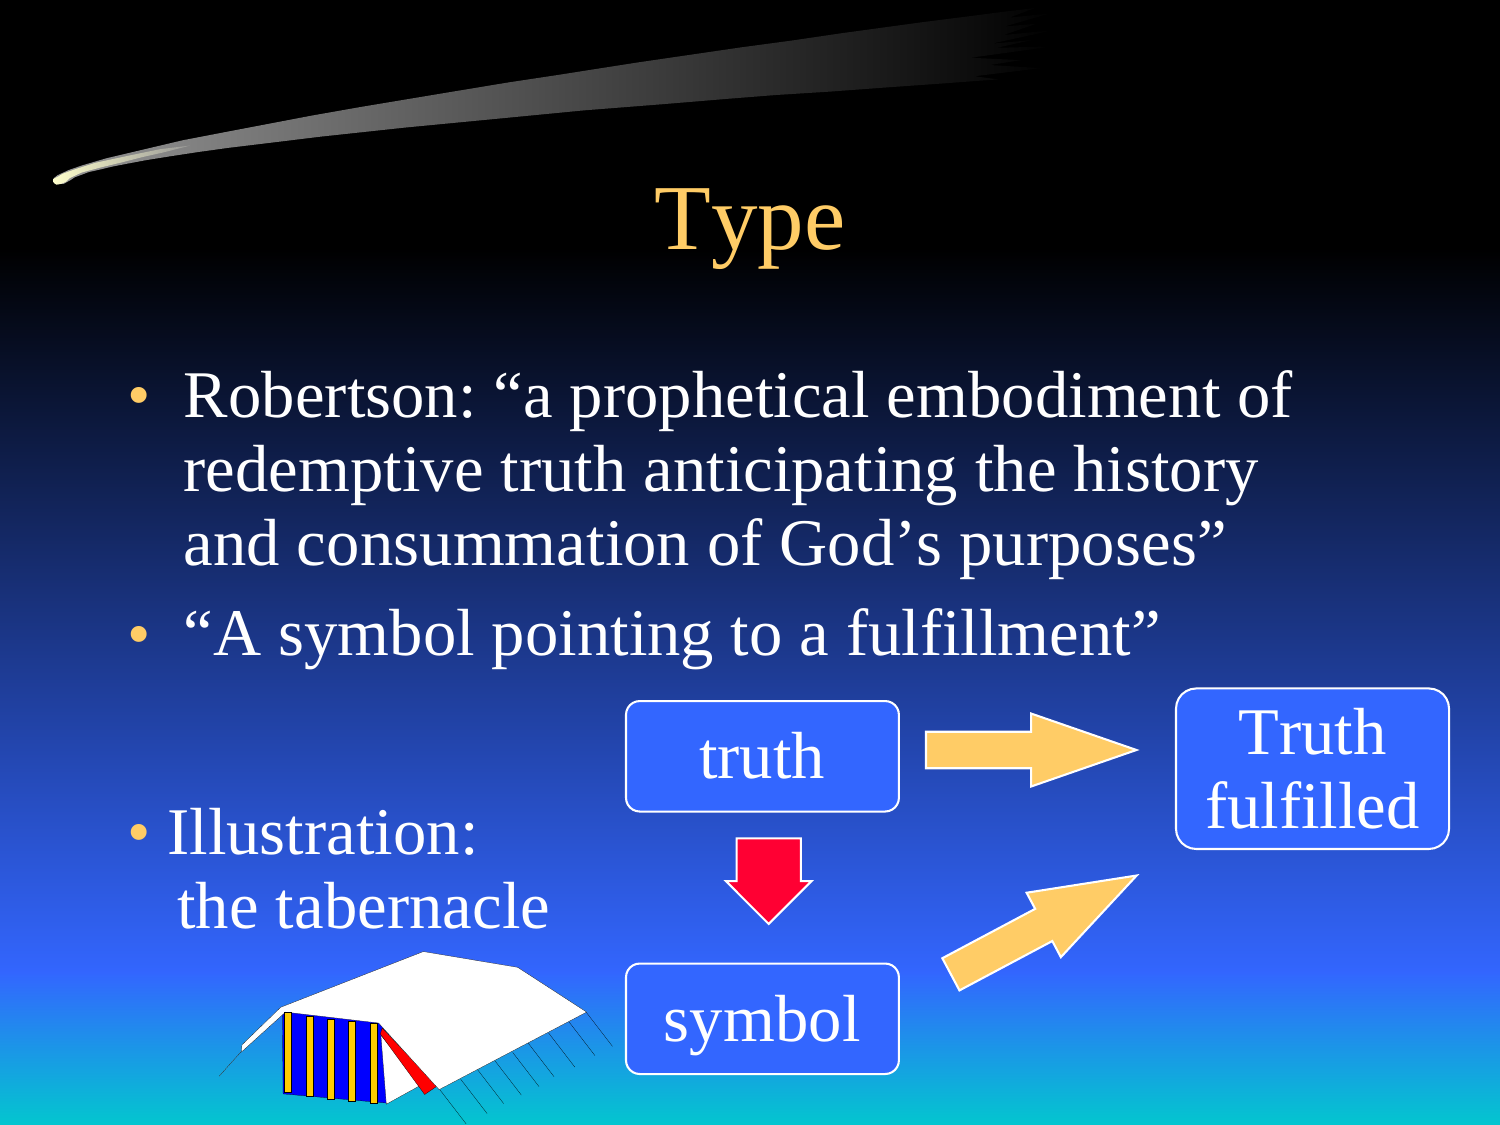

# Type
Robertson: “a prophetical embodiment of redemptive truth anticipating the history and consummation of God’s purposes”
“A symbol pointing to a fulfillment”
Truth
fulfilled
truth
symbol
 Illustration:
 the tabernacle